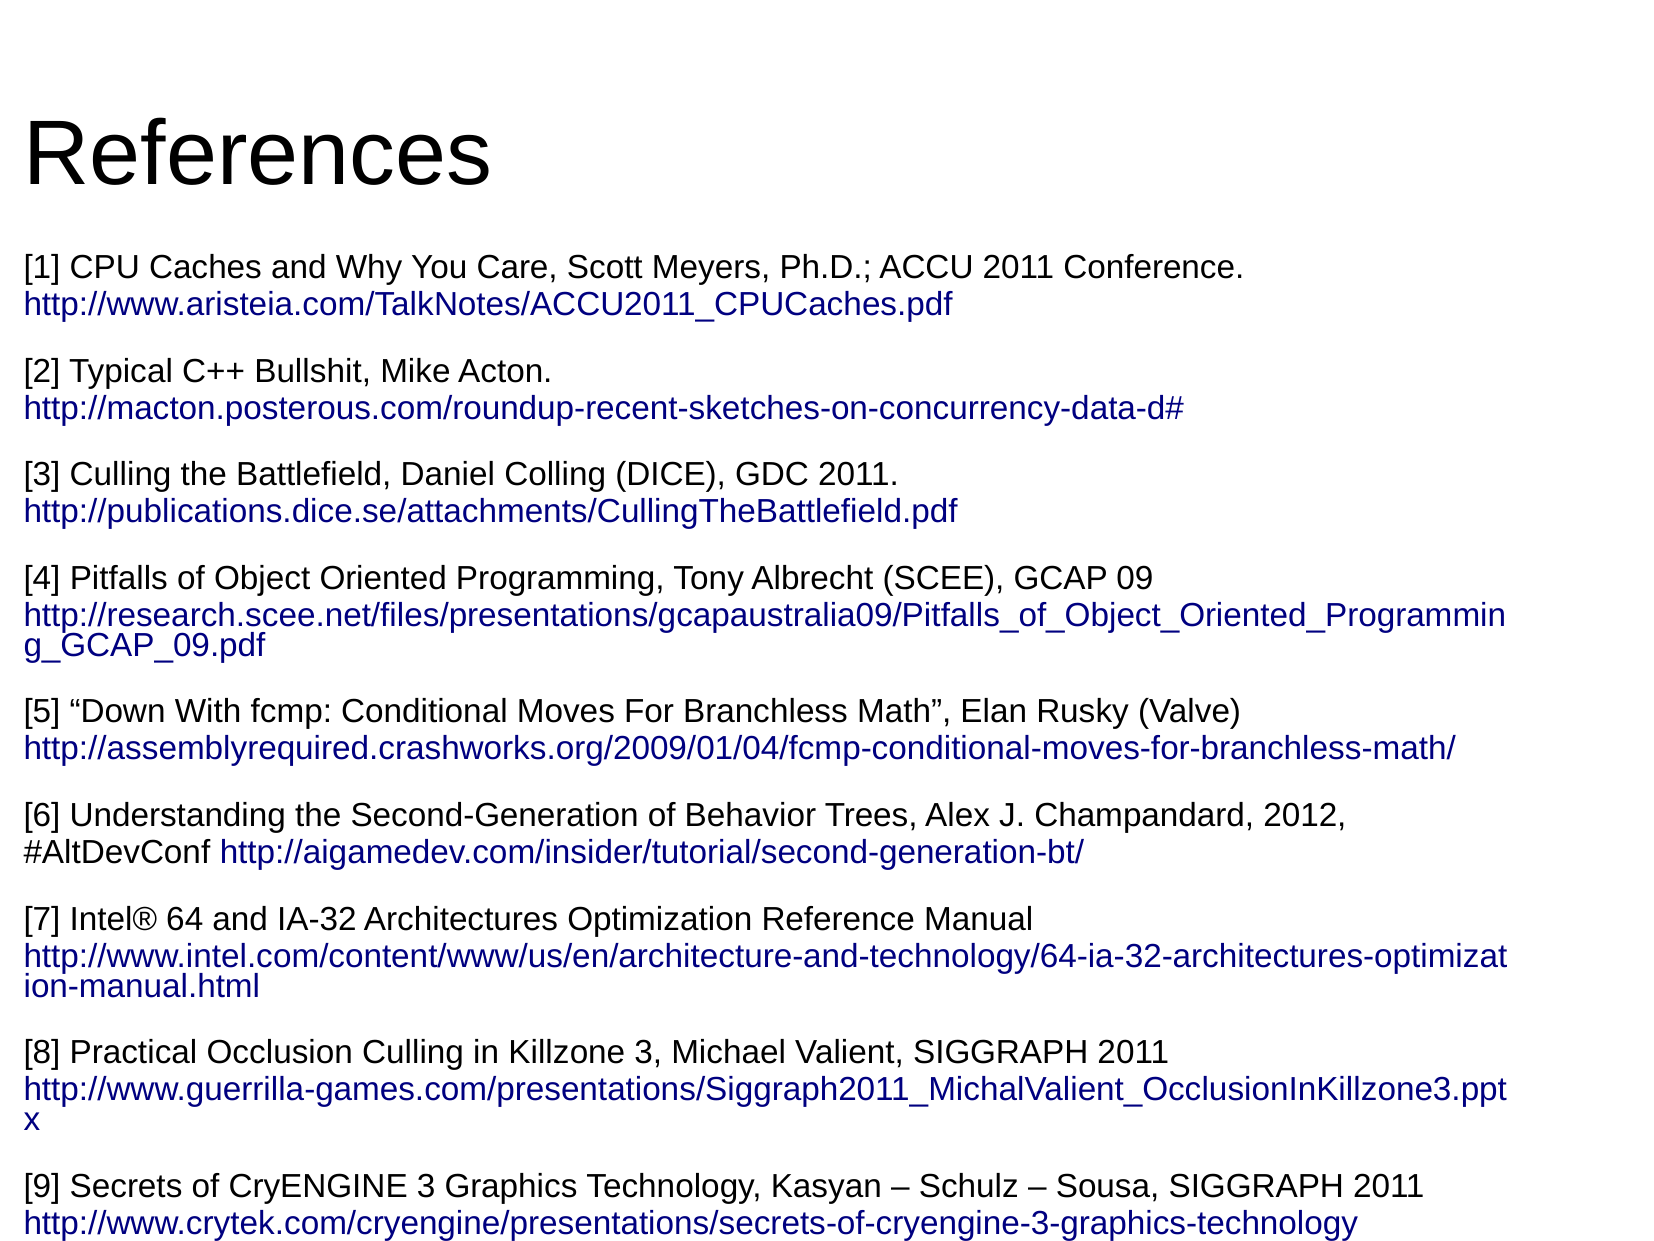

# References
[1] CPU Caches and Why You Care, Scott Meyers, Ph.D.; ACCU 2011 Conference. http://www.aristeia.com/TalkNotes/ACCU2011_CPUCaches.pdf
[2] Typical C++ Bullshit, Mike Acton. http://macton.posterous.com/roundup-recent-sketches-on-concurrency-data-d#
[3] Culling the Battlefield, Daniel Colling (DICE), GDC 2011. http://publications.dice.se/attachments/CullingTheBattlefield.pdf
[4] Pitfalls of Object Oriented Programming, Tony Albrecht (SCEE), GCAP 09 http://research.scee.net/files/presentations/gcapaustralia09/Pitfalls_of_Object_Oriented_Programming_GCAP_09.pdf
[5] “Down With fcmp: Conditional Moves For Branchless Math”, Elan Rusky (Valve) http://assemblyrequired.crashworks.org/2009/01/04/fcmp-conditional-moves-for-branchless-math/
[6] Understanding the Second-Generation of Behavior Trees, Alex J. Champandard, 2012, #AltDevConf http://aigamedev.com/insider/tutorial/second-generation-bt/
[7] Intel® 64 and IA-32 Architectures Optimization Reference Manual http://www.intel.com/content/www/us/en/architecture-and-technology/64-ia-32-architectures-optimization-manual.html
[8] Practical Occlusion Culling in Killzone 3, Michael Valient, SIGGRAPH 2011 http://www.guerrilla-games.com/presentations/Siggraph2011_MichalValient_OcclusionInKillzone3.pptx
[9] Secrets of CryENGINE 3 Graphics Technology, Kasyan – Schulz – Sousa, SIGGRAPH 2011 http://www.crytek.com/cryengine/presentations/secrets-of-cryengine-3-graphics-technology